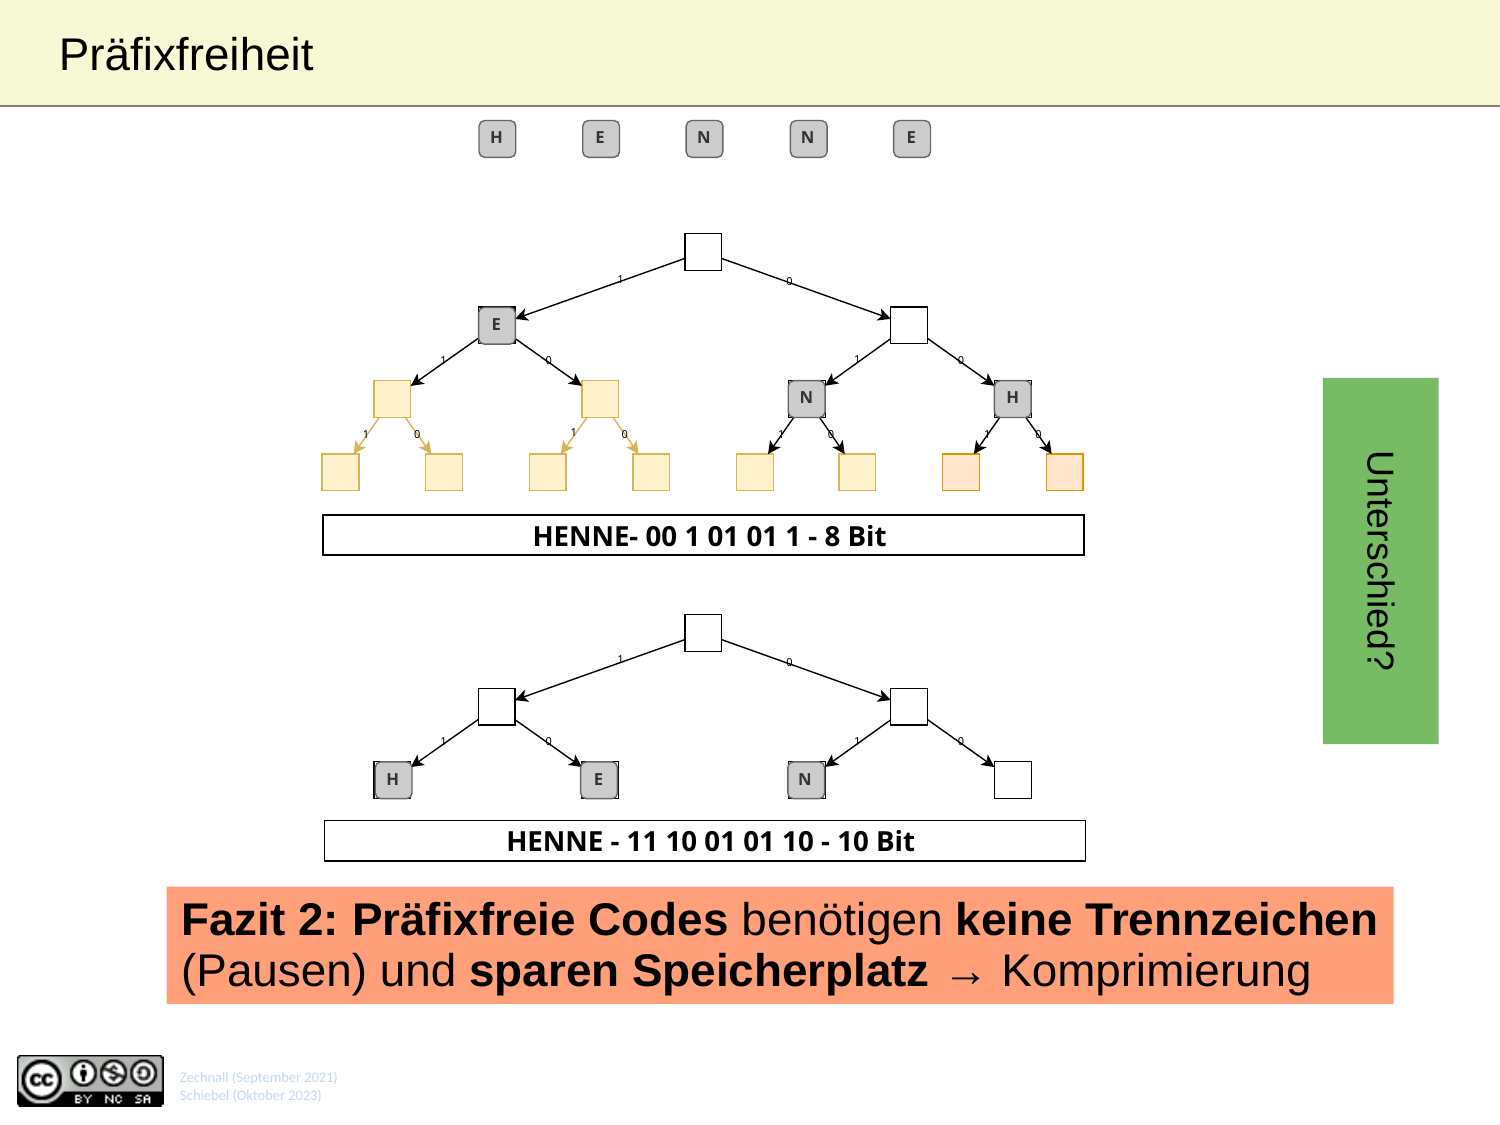

# Präfixfreiheit
Unterschied?
Fazit 2: Präfixfreie Codes benötigen keine Trennzeichen
(Pausen) und sparen Speicherplatz → Komprimierung